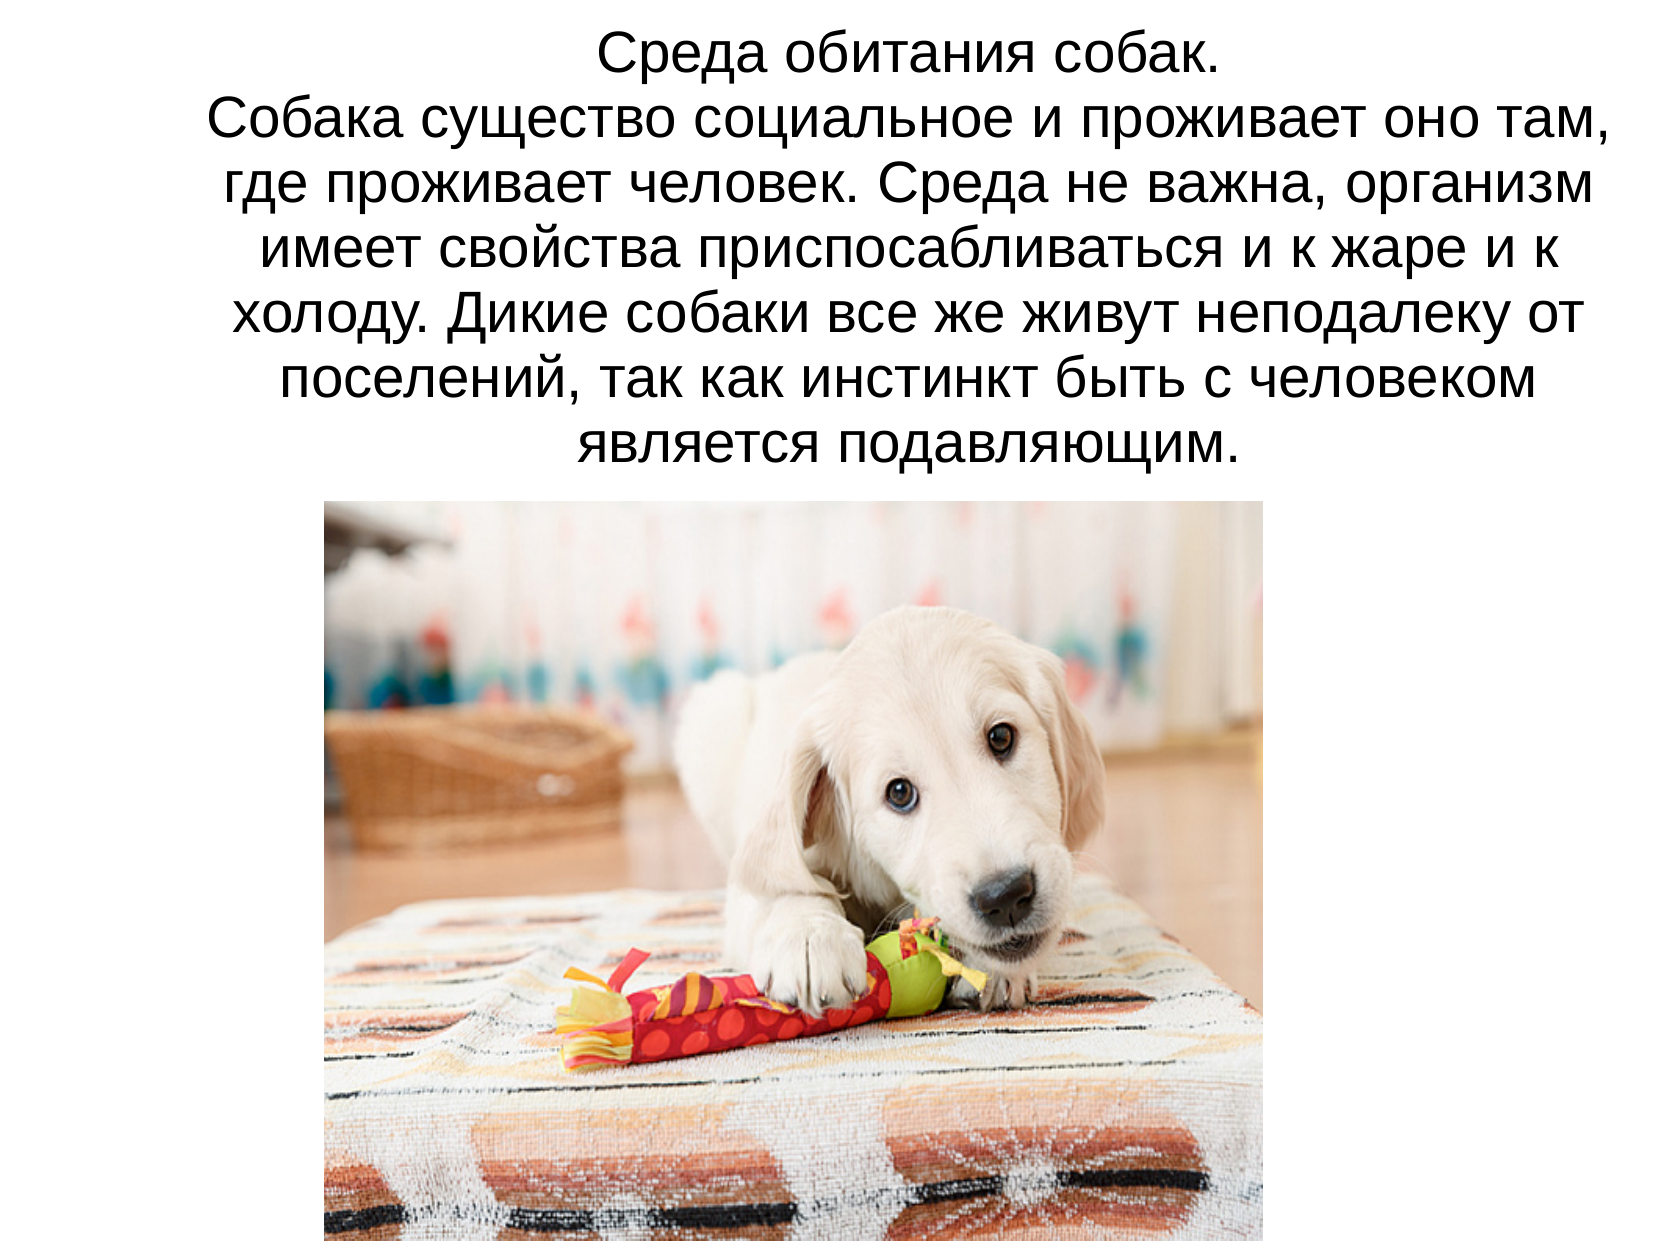

# Среда обитания собак. Собака существо социальное и проживает оно там, где проживает человек. Среда не важна, организм имеет свойства приспосабливаться и к жаре и к холоду. Дикие собаки все же живут неподалеку от поселений, так как инстинкт быть с человеком является подавляющим.